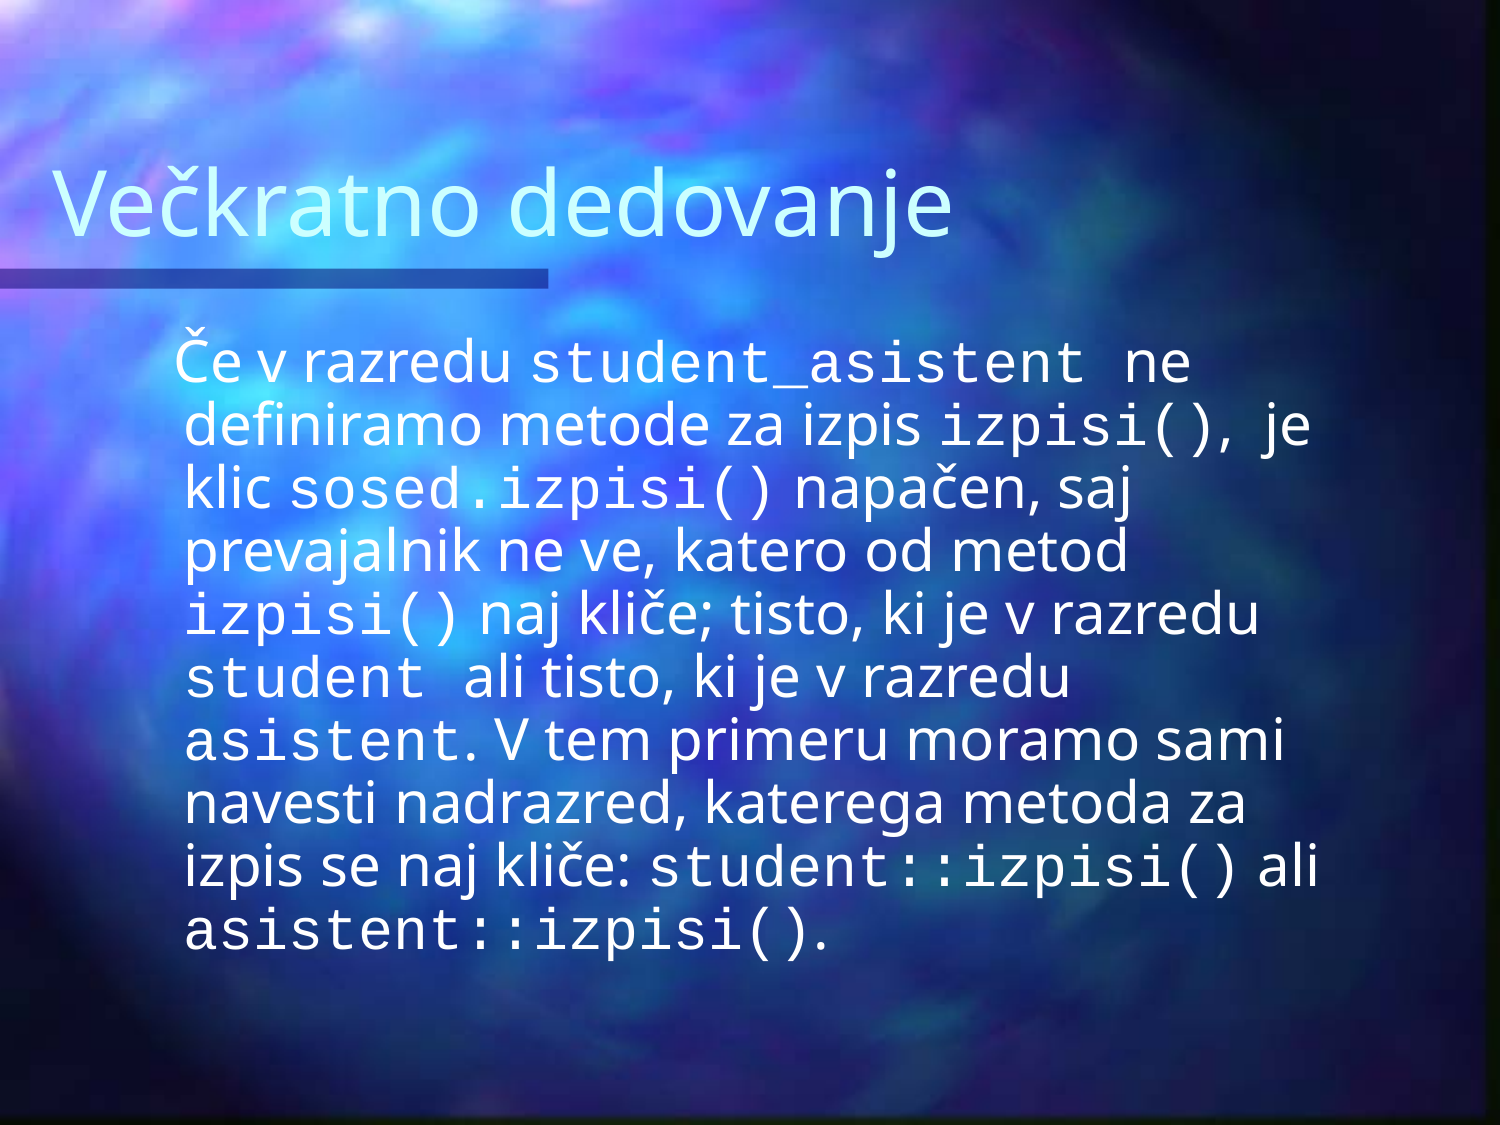

# Večkratno dedovanje
 Če v razredu student_asistent ne definiramo metode za izpis izpisi(), je klic sosed.izpisi() napačen, saj prevajalnik ne ve, katero od metod izpisi() naj kliče; tisto, ki je v razredu student ali tisto, ki je v razredu asistent. V tem primeru moramo sami navesti nadrazred, katerega metoda za izpis se naj kliče: student::izpisi() ali asistent::izpisi().